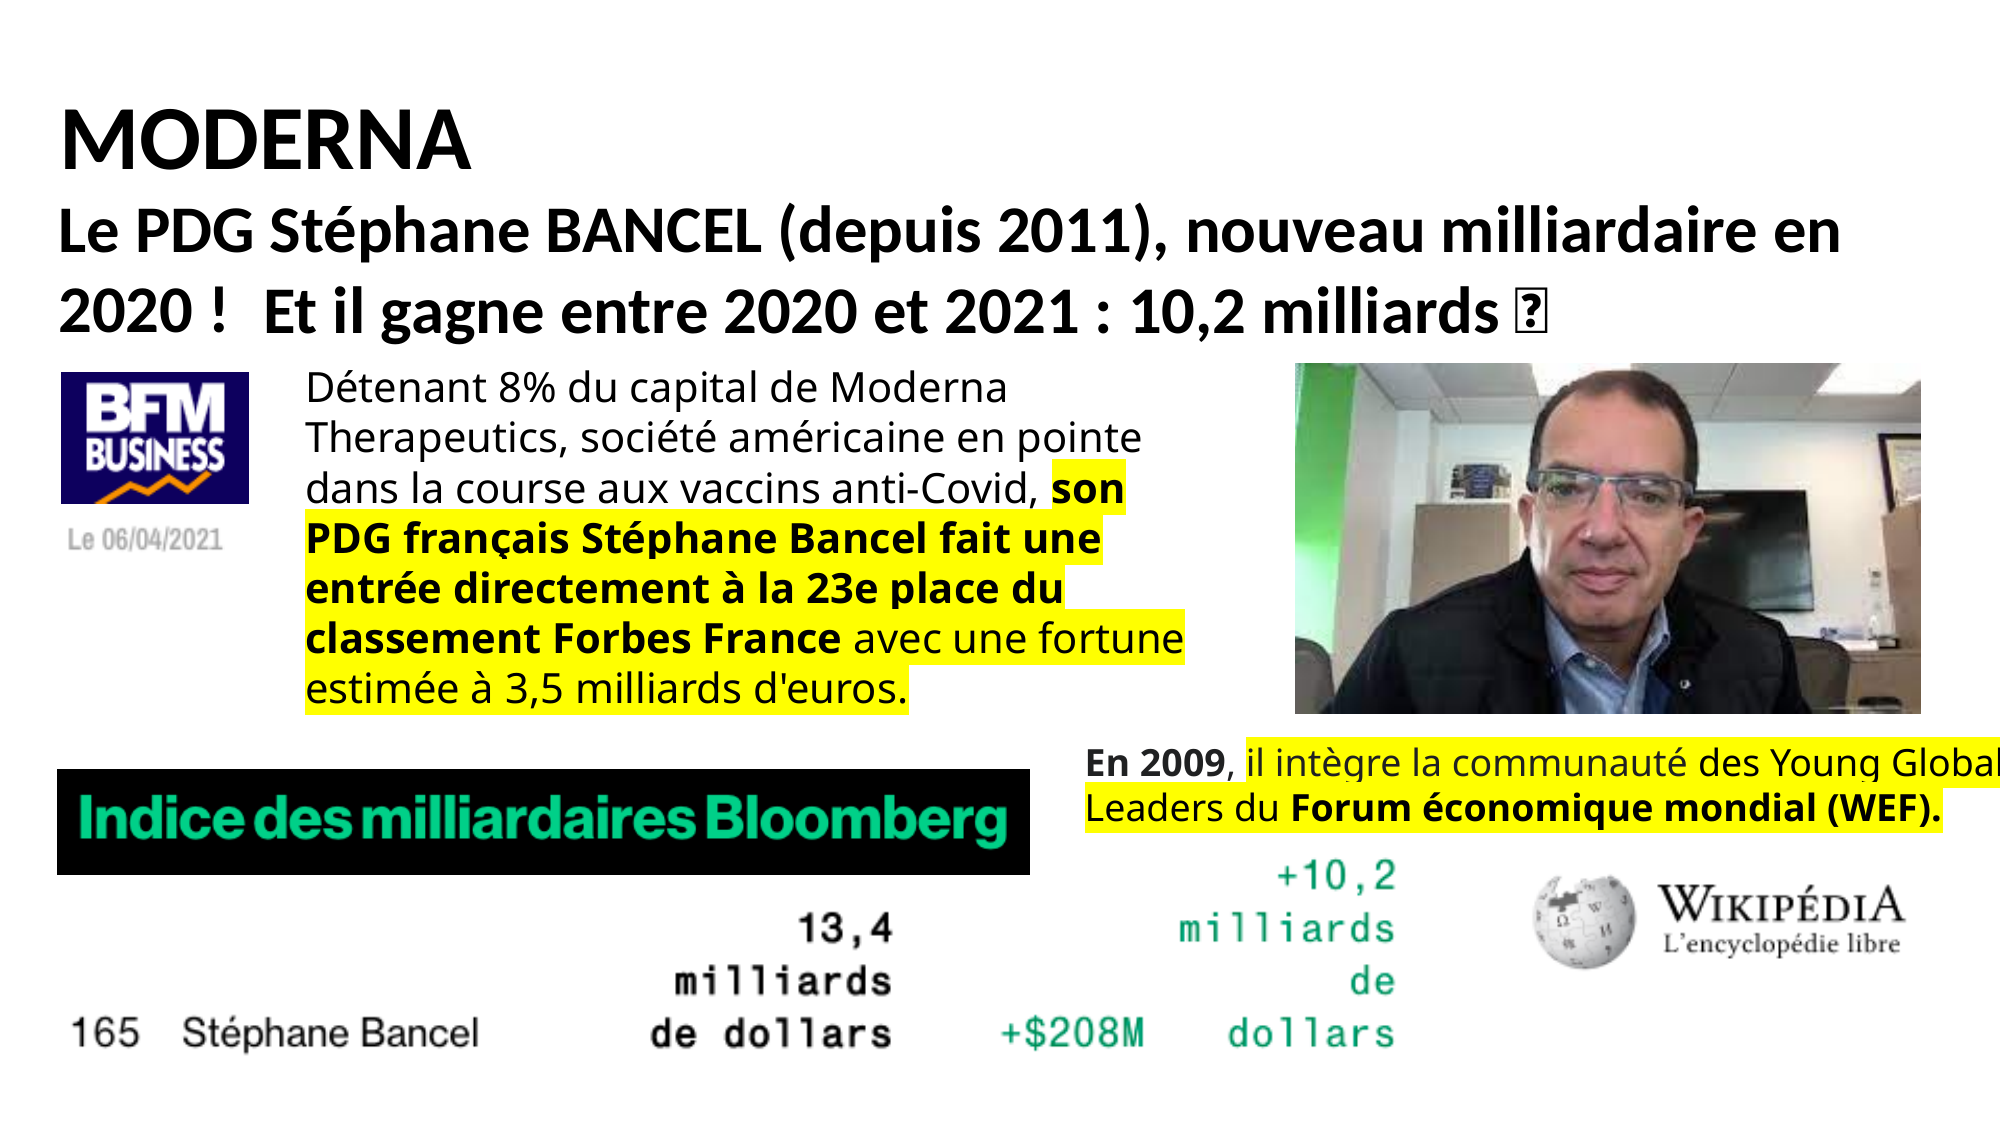

# MODERNA
Le PDG Stéphane BANCEL (depuis 2011), nouveau milliardaire en 2020 !
Et il gagne entre 2020 et 2021 : 10,2 milliards 💲
Détenant 8% du capital de Moderna Therapeutics, société américaine en pointe dans la course aux vaccins anti-Covid, son PDG français Stéphane Bancel fait une entrée directement à la 23e place du classement Forbes France avec une fortune estimée à 3,5 milliards d'euros.
En 2009, il intègre la communauté des Young Global Leaders du Forum économique mondial (WEF).